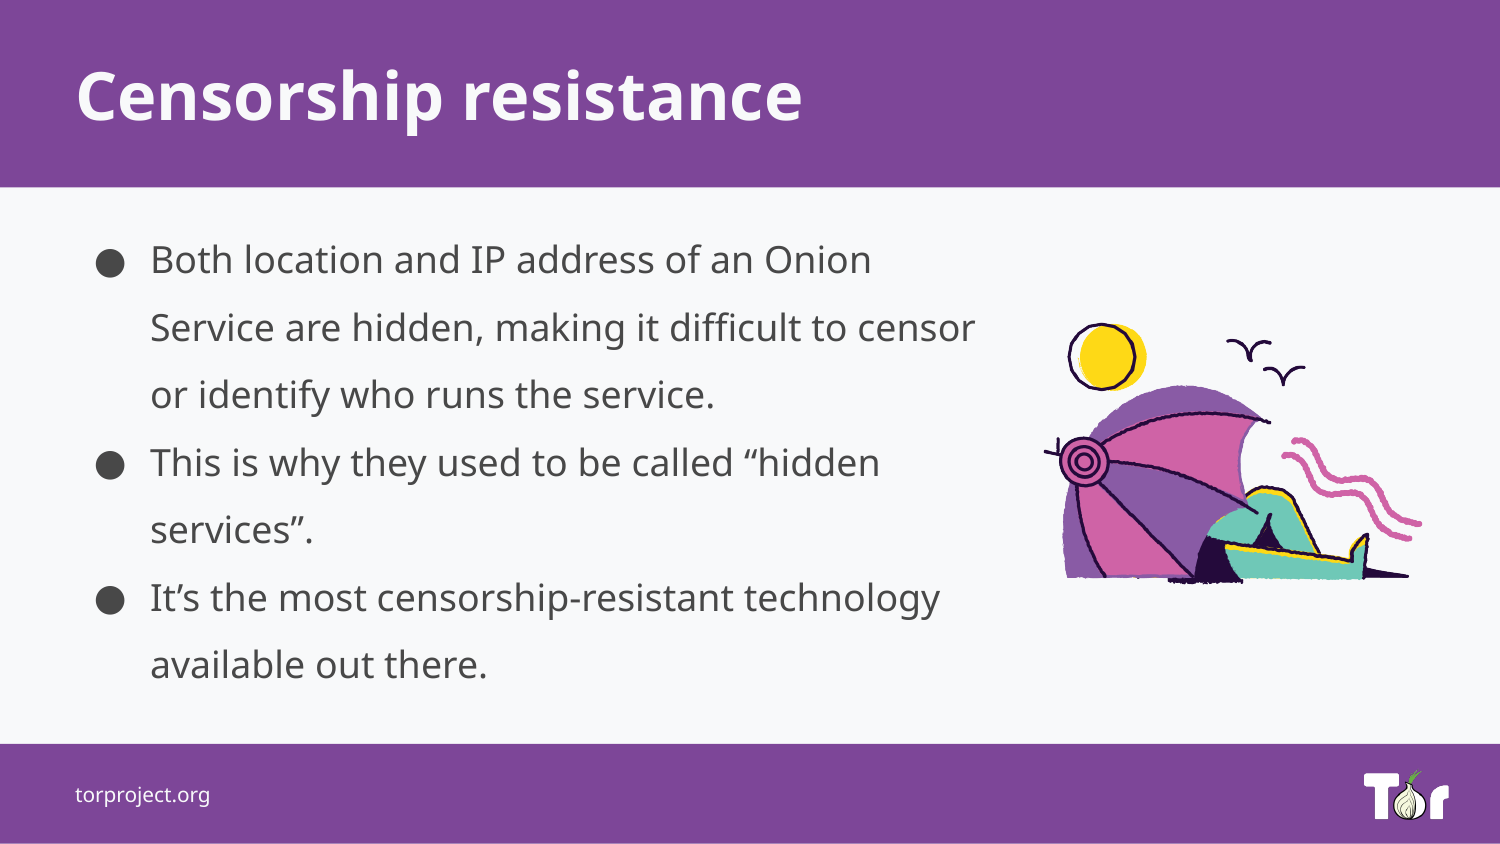

# Censorship resistance
Both location and IP address of an Onion Service are hidden, making it difficult to censor or identify who runs the service.
This is why they used to be called “hidden services”.
It’s the most censorship-resistant technology available out there.